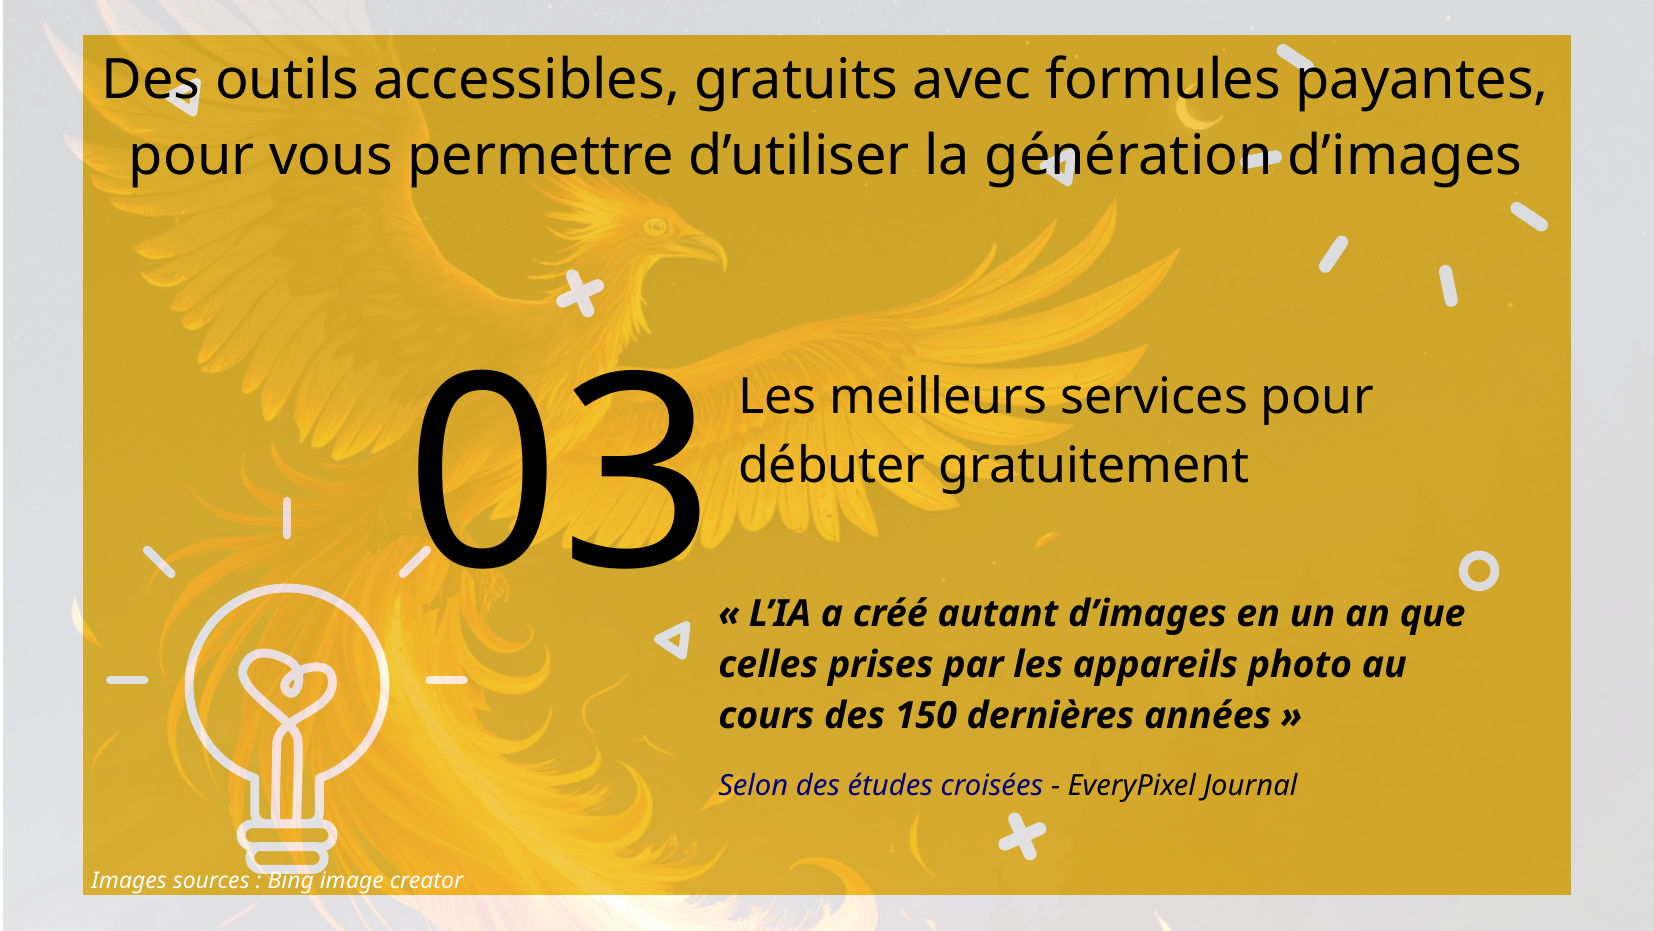

# Des outils accessibles, gratuits avec formules payantes, pour vous permettre d’utiliser la génération d’images
03
Les meilleurs services pour débuter gratuitement
« L’IA a créé autant d’images en un an que celles prises par les appareils photo au cours des 150 dernières années »
Selon des études croisées - EveryPixel Journal
Images sources : Bing image creator